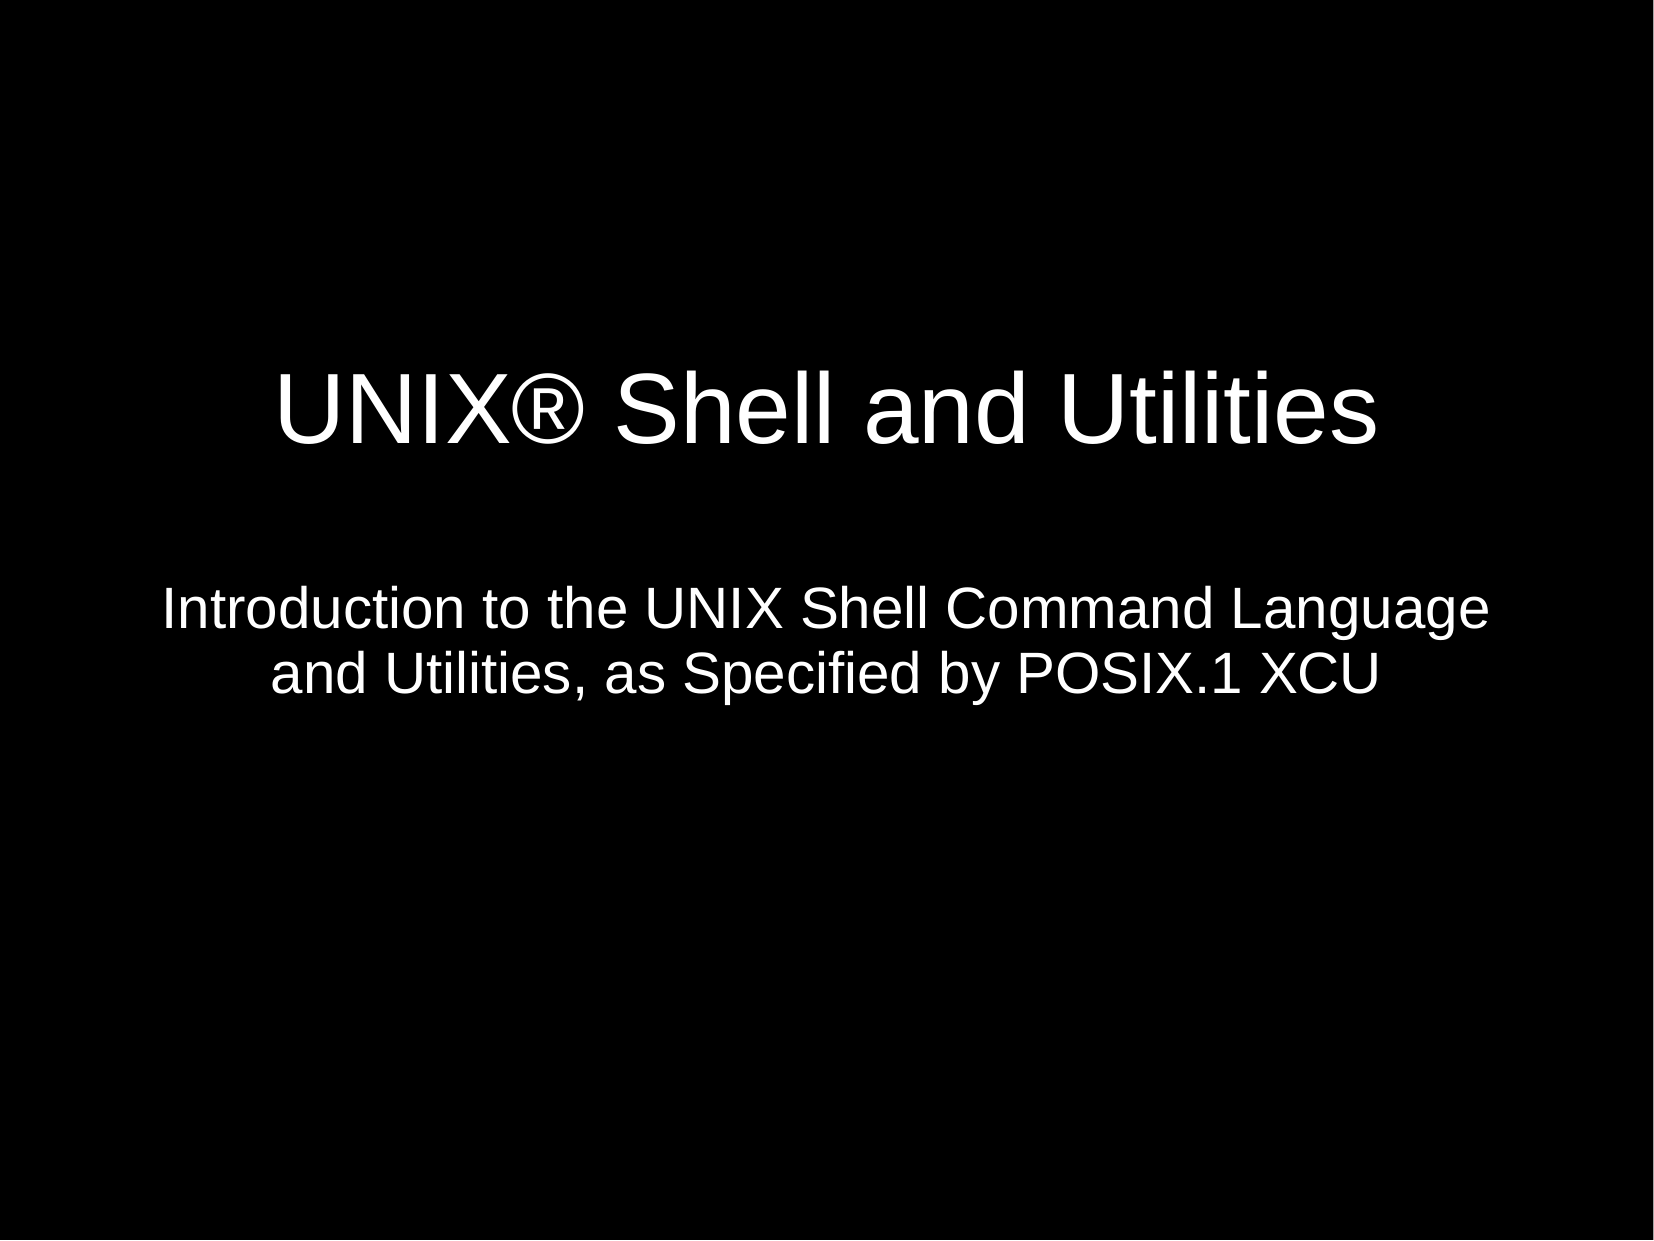

# UNIX® Shell and Utilities
Introduction to the UNIX Shell Command Language
and Utilities, as Specified by POSIX.1 XCU
1